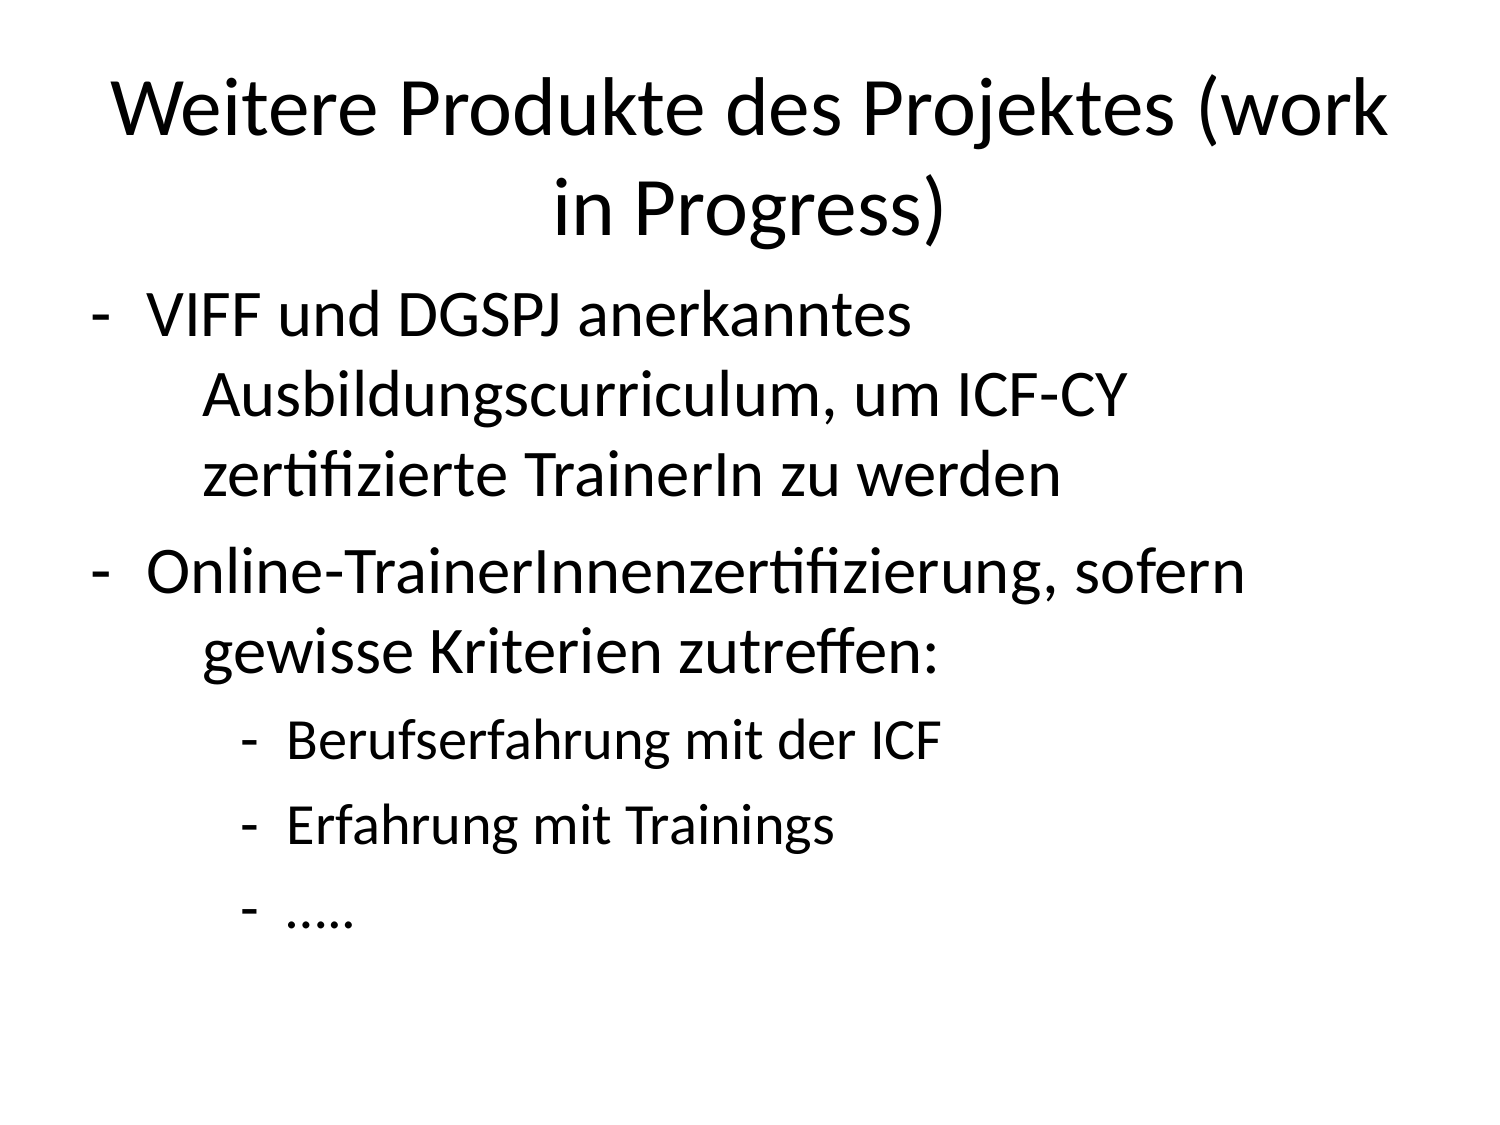

# Weitere Produkte des Projektes (work in Progress)
VIFF und DGSPJ anerkanntes Ausbildungscurriculum, um ICF-CY zertifizierte TrainerIn zu werden
Online-TrainerInnenzertifizierung, sofern gewisse Kriterien zutreffen:
Berufserfahrung mit der ICF
Erfahrung mit Trainings
…..